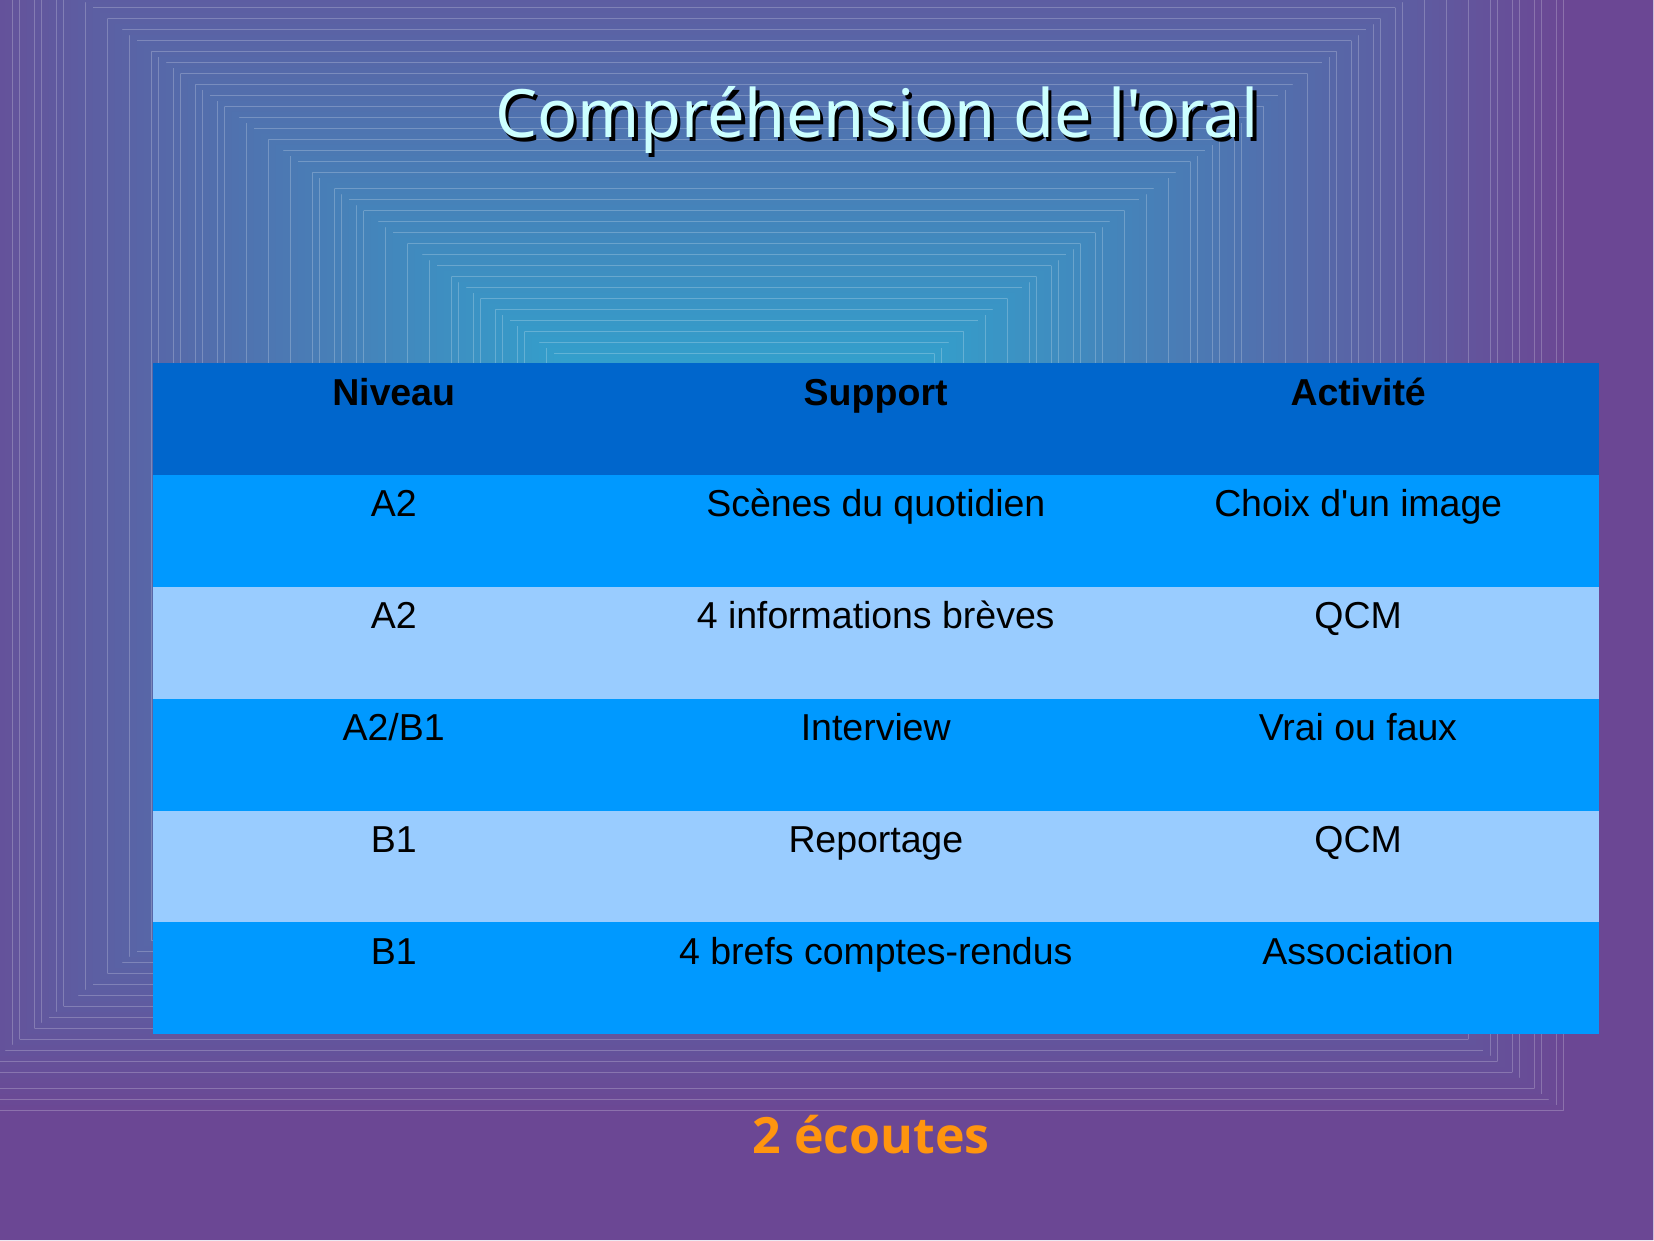

Compréhension de l'oral
| Niveau | Support | Activité |
| --- | --- | --- |
| A2 | Scènes du quotidien | Choix d'un image |
| A2 | 4 informations brèves | QCM |
| A2/B1 | Interview | Vrai ou faux |
| B1 | Reportage | QCM |
| B1 | 4 brefs comptes-rendus | Association |
2 écoutes